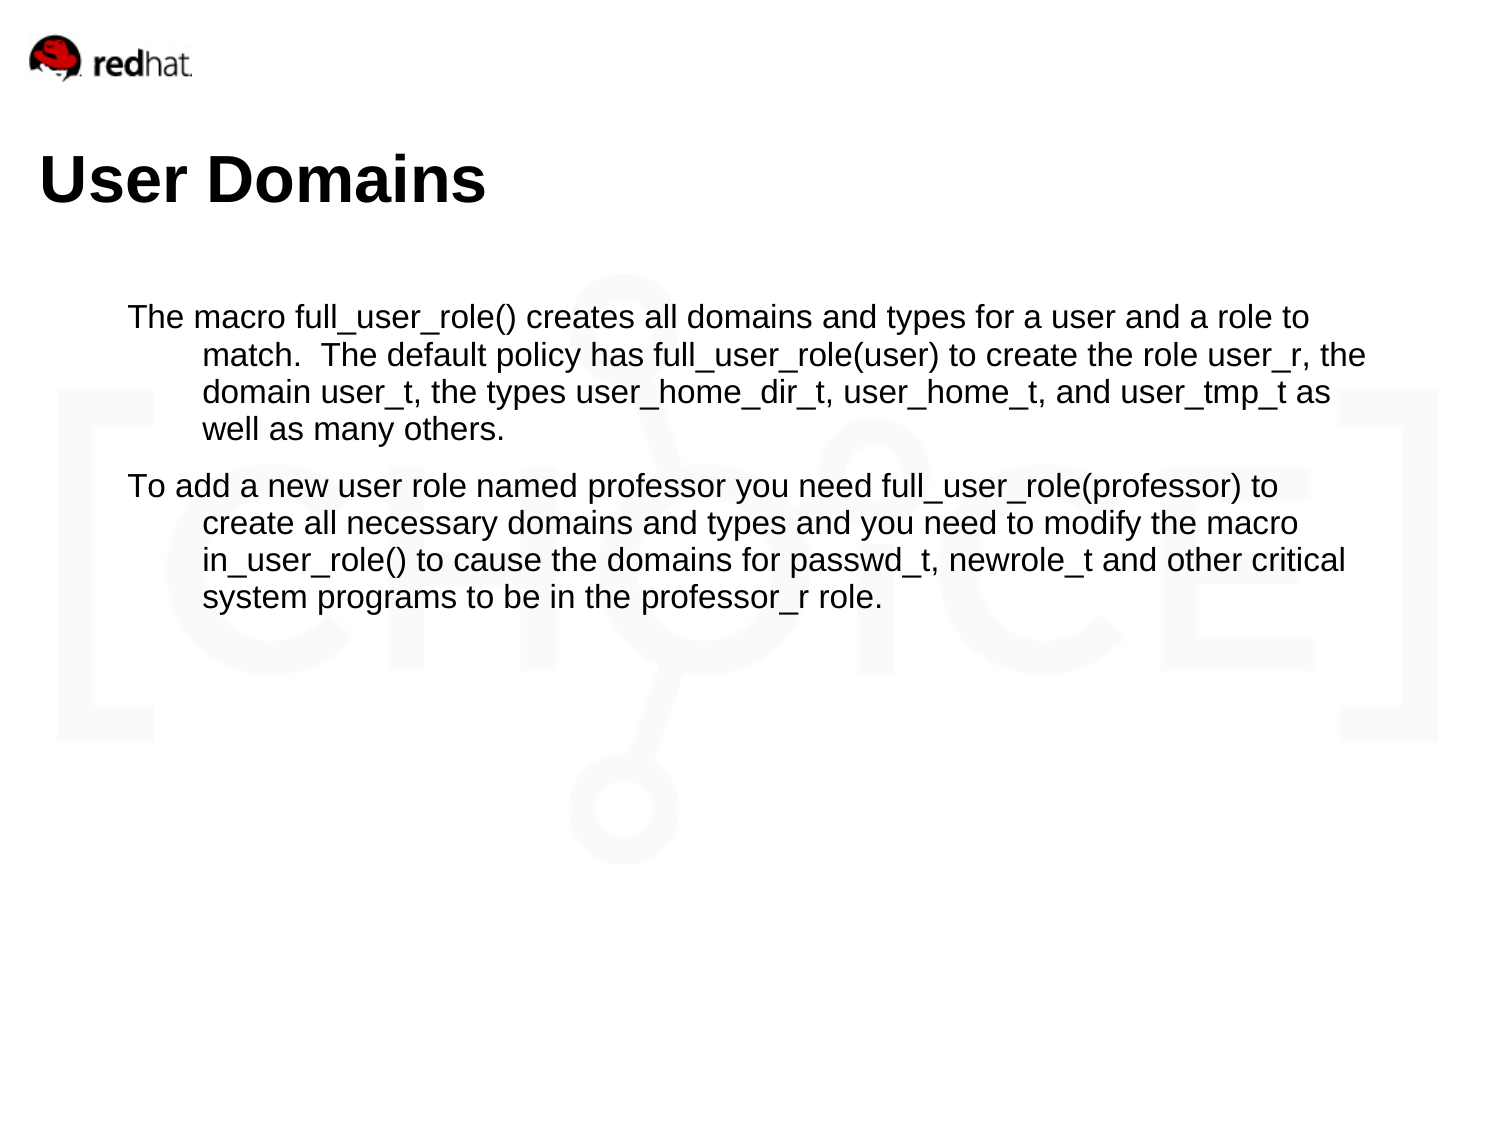

# User Domains
The macro full_user_role() creates all domains and types for a user and a role to match. The default policy has full_user_role(user) to create the role user_r, the domain user_t, the types user_home_dir_t, user_home_t, and user_tmp_t as well as many others.
To add a new user role named professor you need full_user_role(professor) to create all necessary domains and types and you need to modify the macro in_user_role() to cause the domains for passwd_t, newrole_t and other critical system programs to be in the professor_r role.